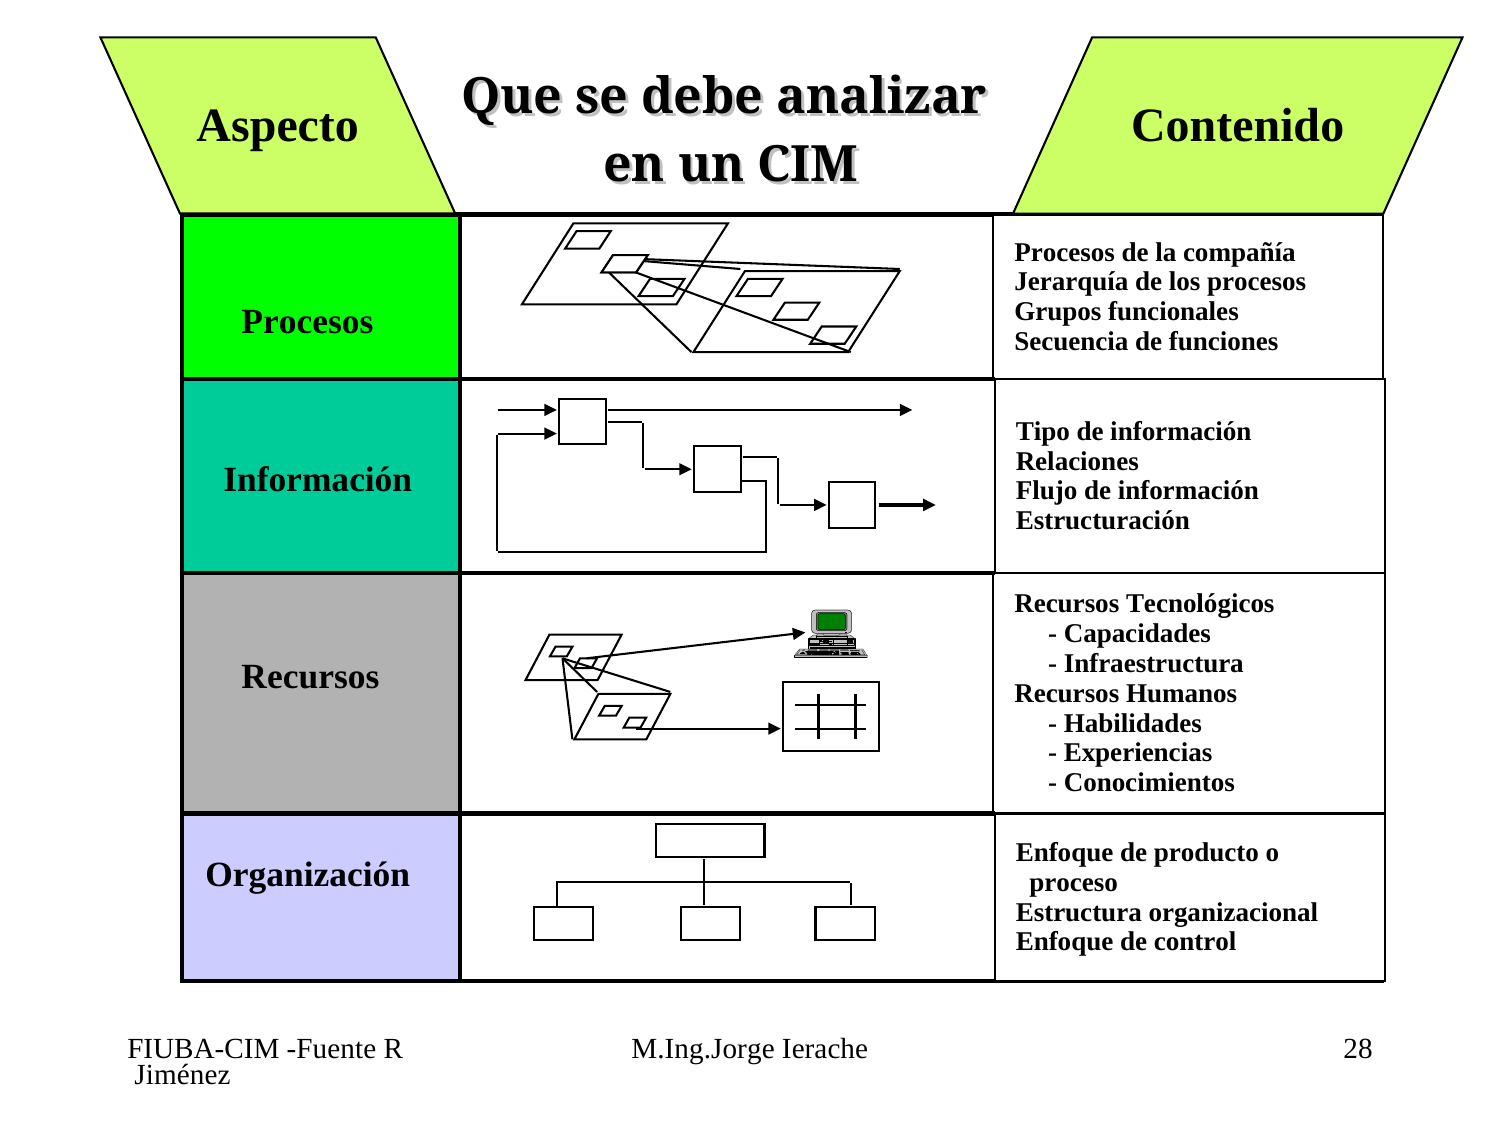

Aspecto
Contenido
Que se debe analizar
 en un CIM
 Procesos
 Información
 Recursos
 Organización
 Procesos de la compañía
 Jerarquía de los procesos
 Grupos funcionales
 Secuencia de funciones
 Tipo de información
 Relaciones
 Flujo de información
 Estructuración
 Recursos Tecnológicos
 - Capacidades
 - Infraestructura
 Recursos Humanos
 - Habilidades
 - Experiencias
 - Conocimientos
 Enfoque de producto o
 proceso
 Estructura organizacional
 Enfoque de control
FIUBA-CIM -Fuente R Jiménez
M.Ing.Jorge Ierache
28